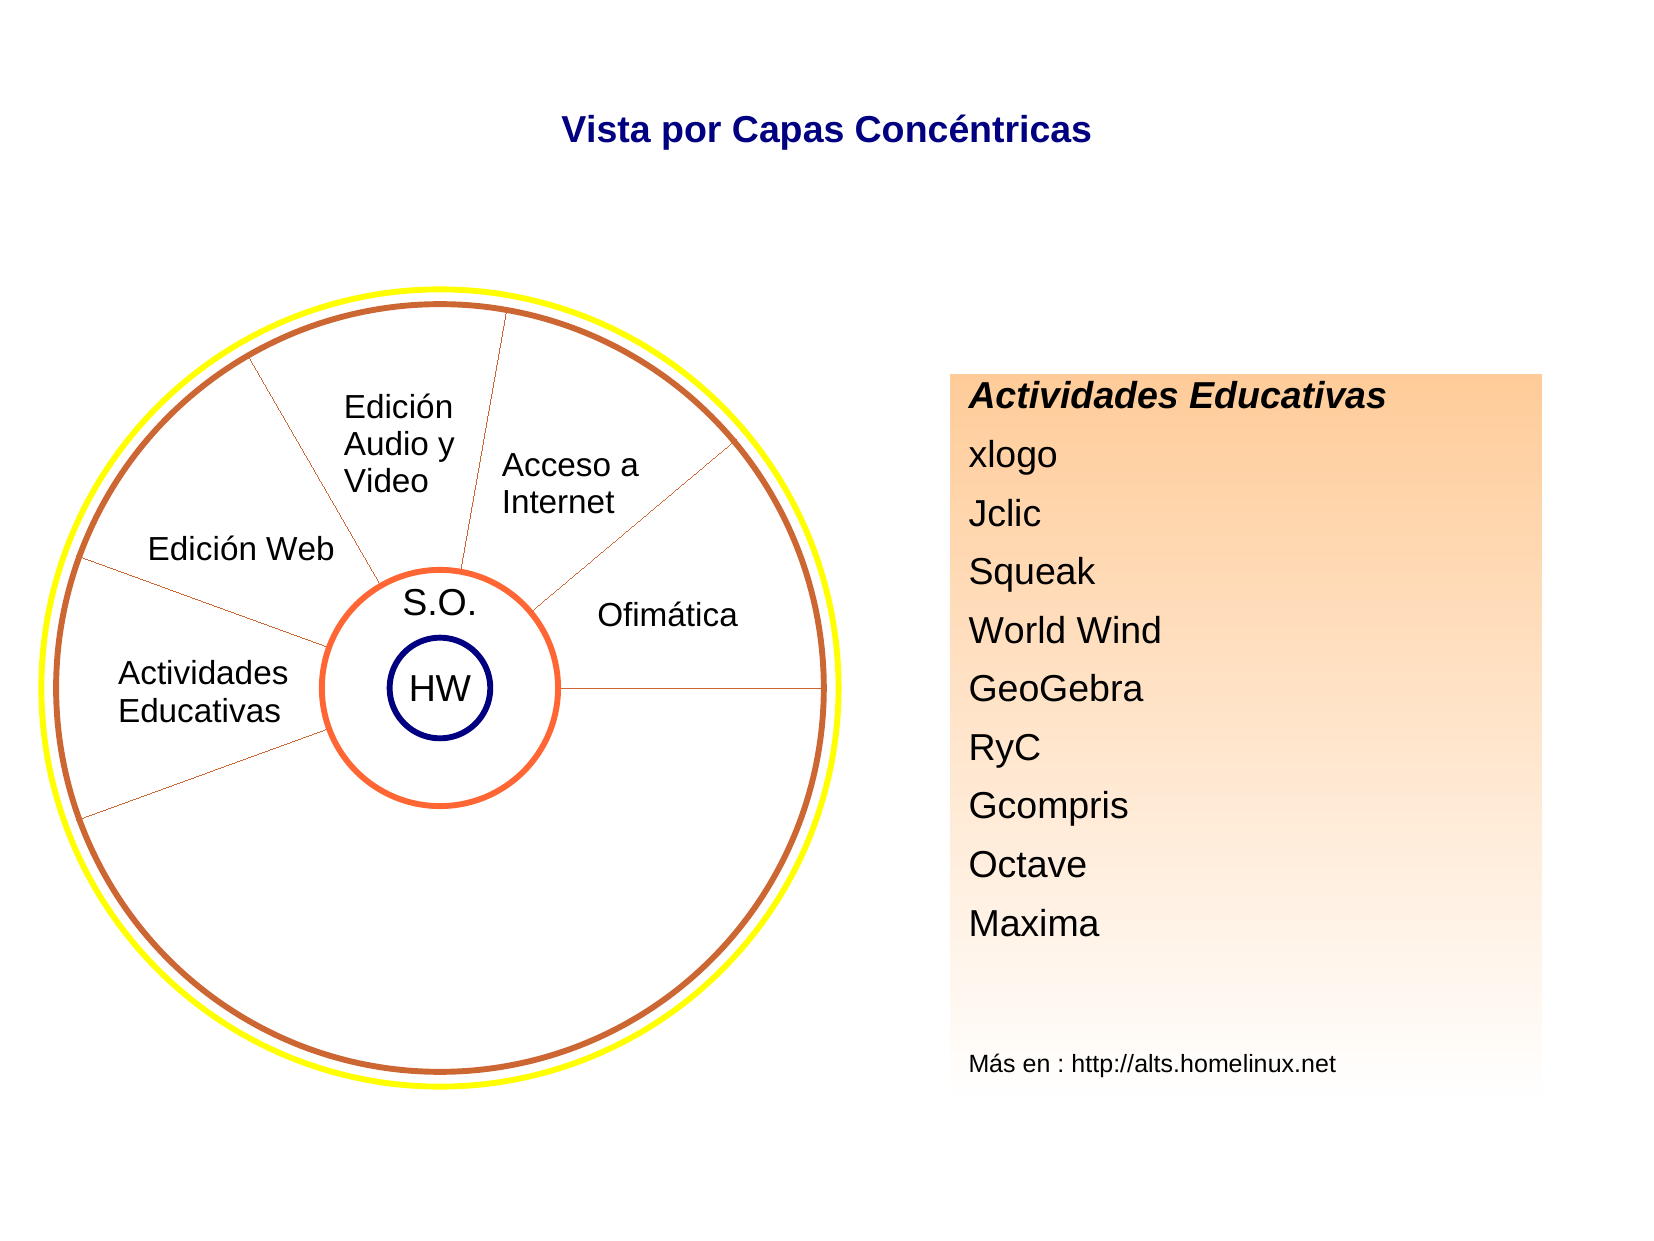

Vista por Capas Concéntricas
# Actividades Educativas
xlogo
Jclic
Squeak
World Wind
GeoGebra
RyC
Gcompris
Octave
Maxima
Más en : http://alts.homelinux.net
Edición
Audio y
Video
Acceso a
Internet
Edición Web
S.O.
Ofimática
HW
Actividades
Educativas